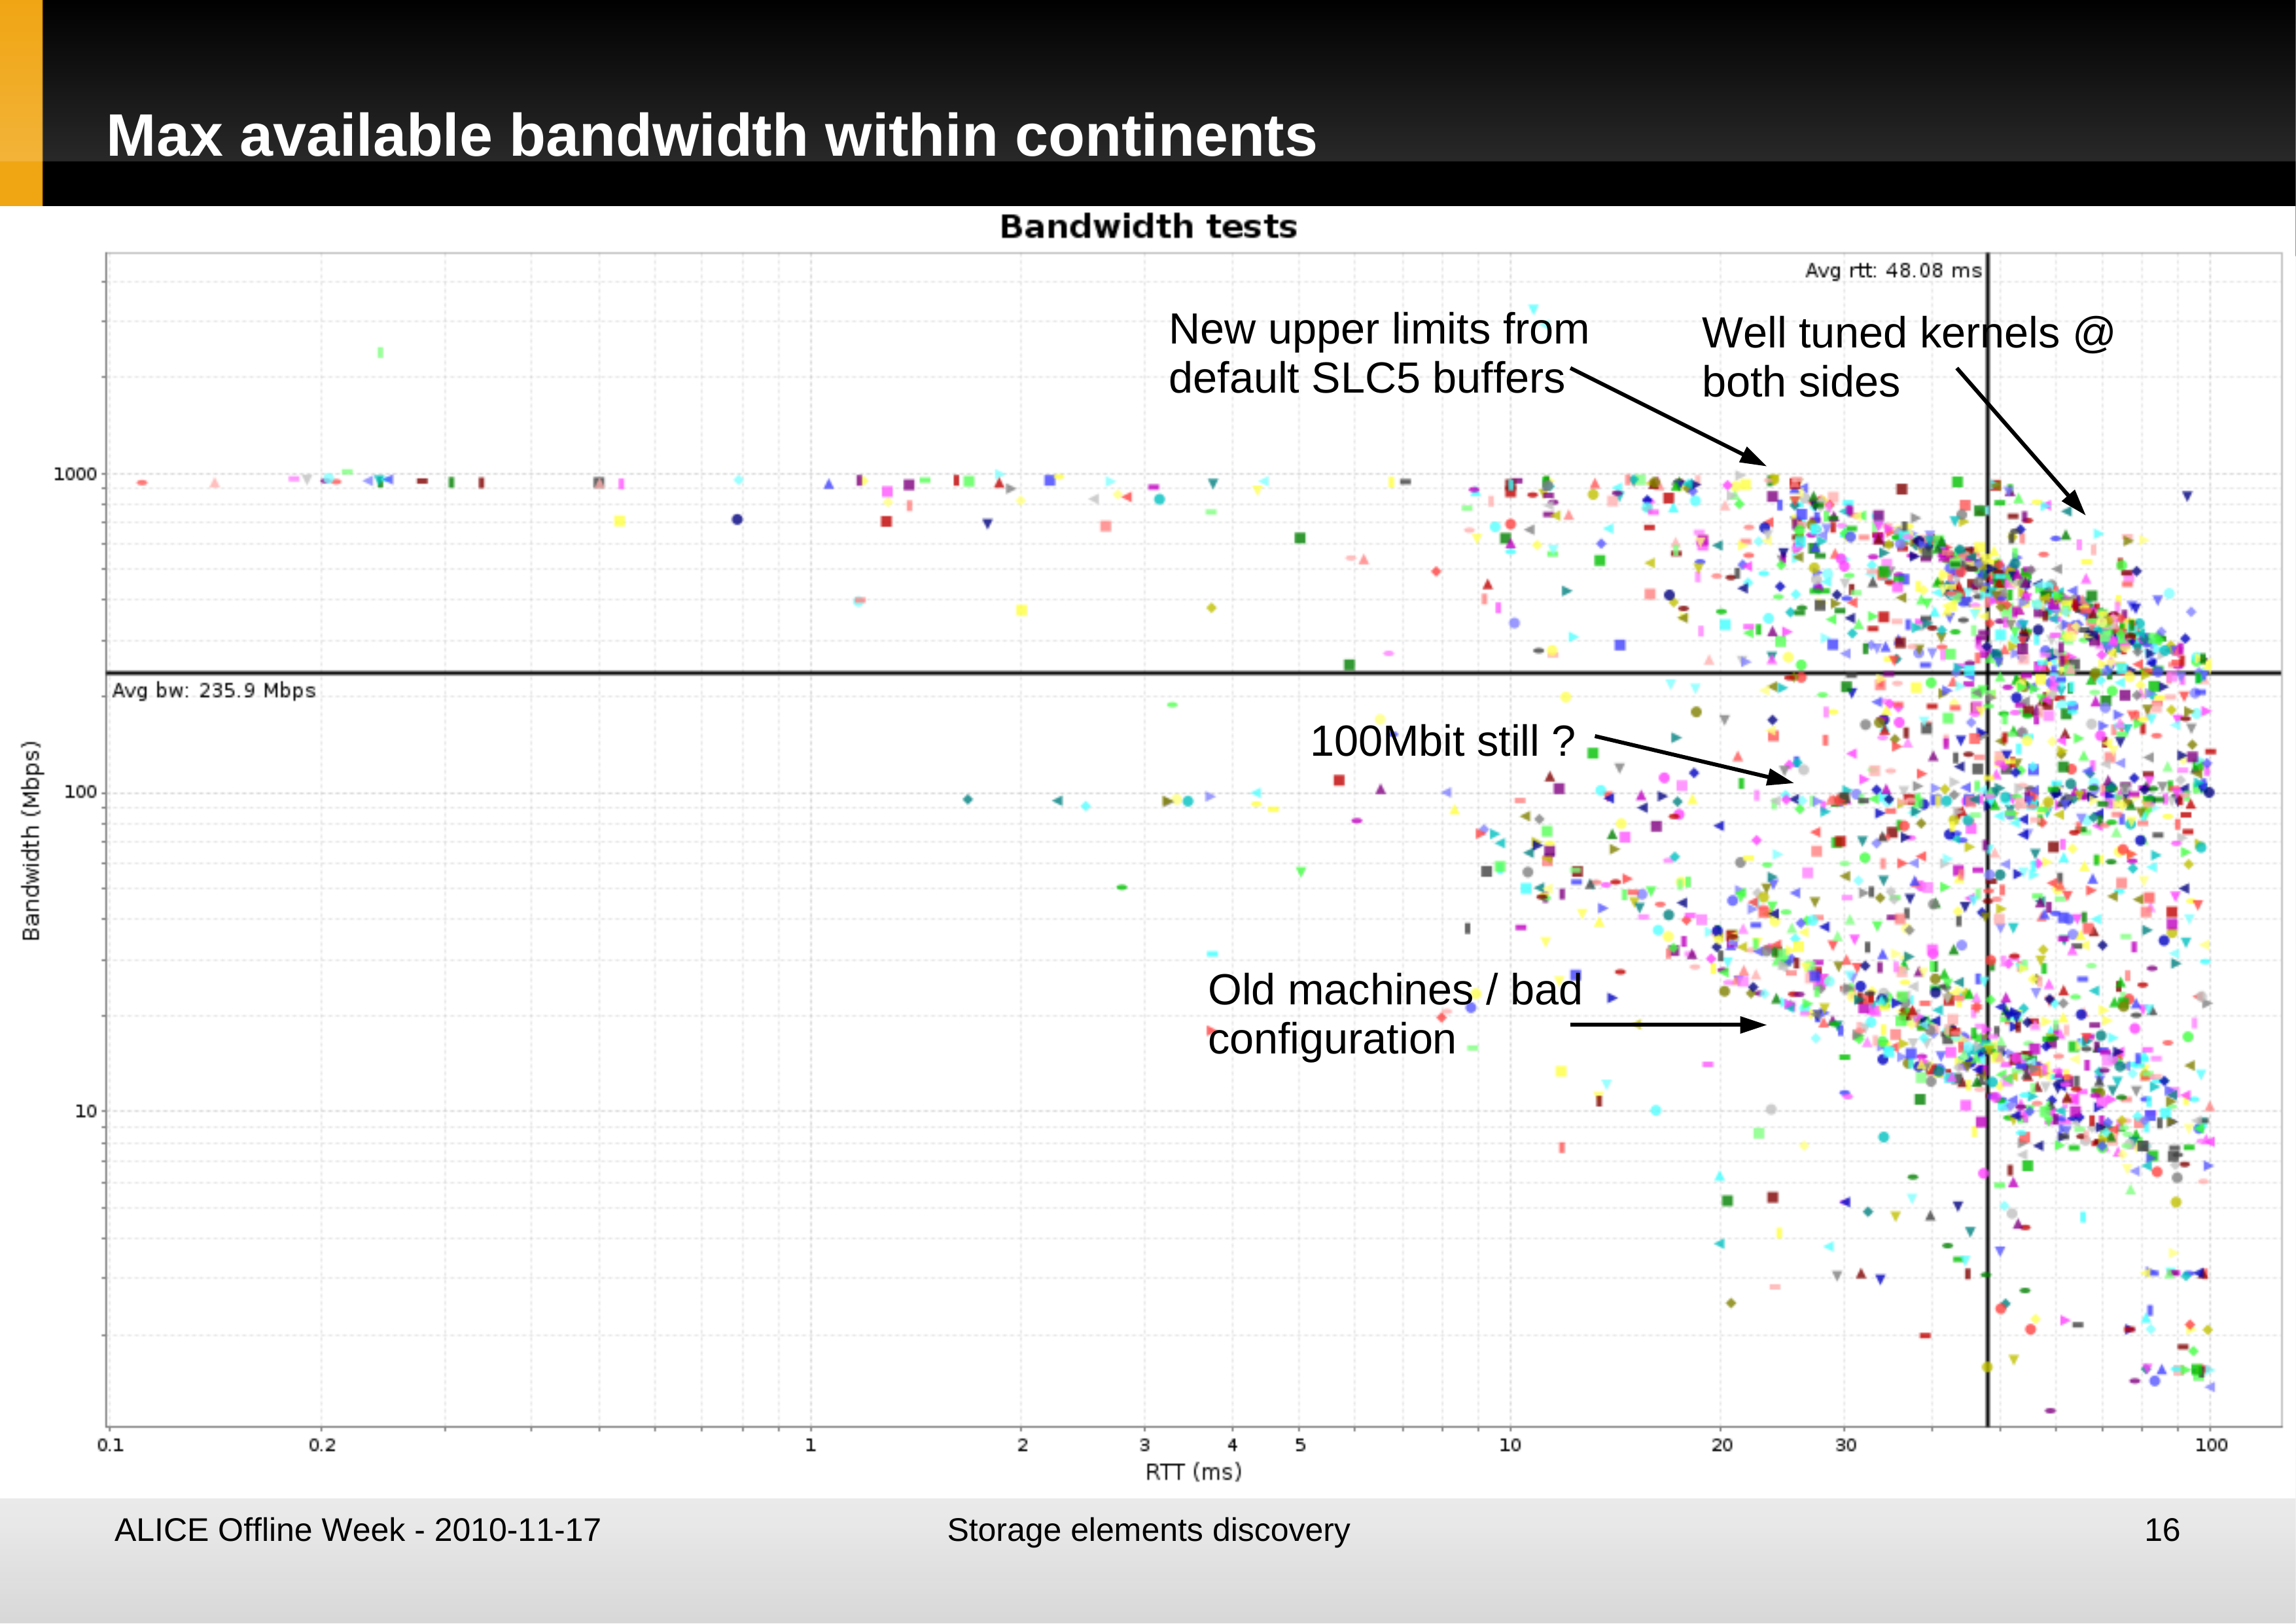

# Max available bandwidth within continents
New upper limits from default SLC5 buffers
Well tuned kernels @ both sides
100Mbit still ?
Old machines / bad configuration
ALICE Offline Week - 2010-11-17
Storage elements discovery
16